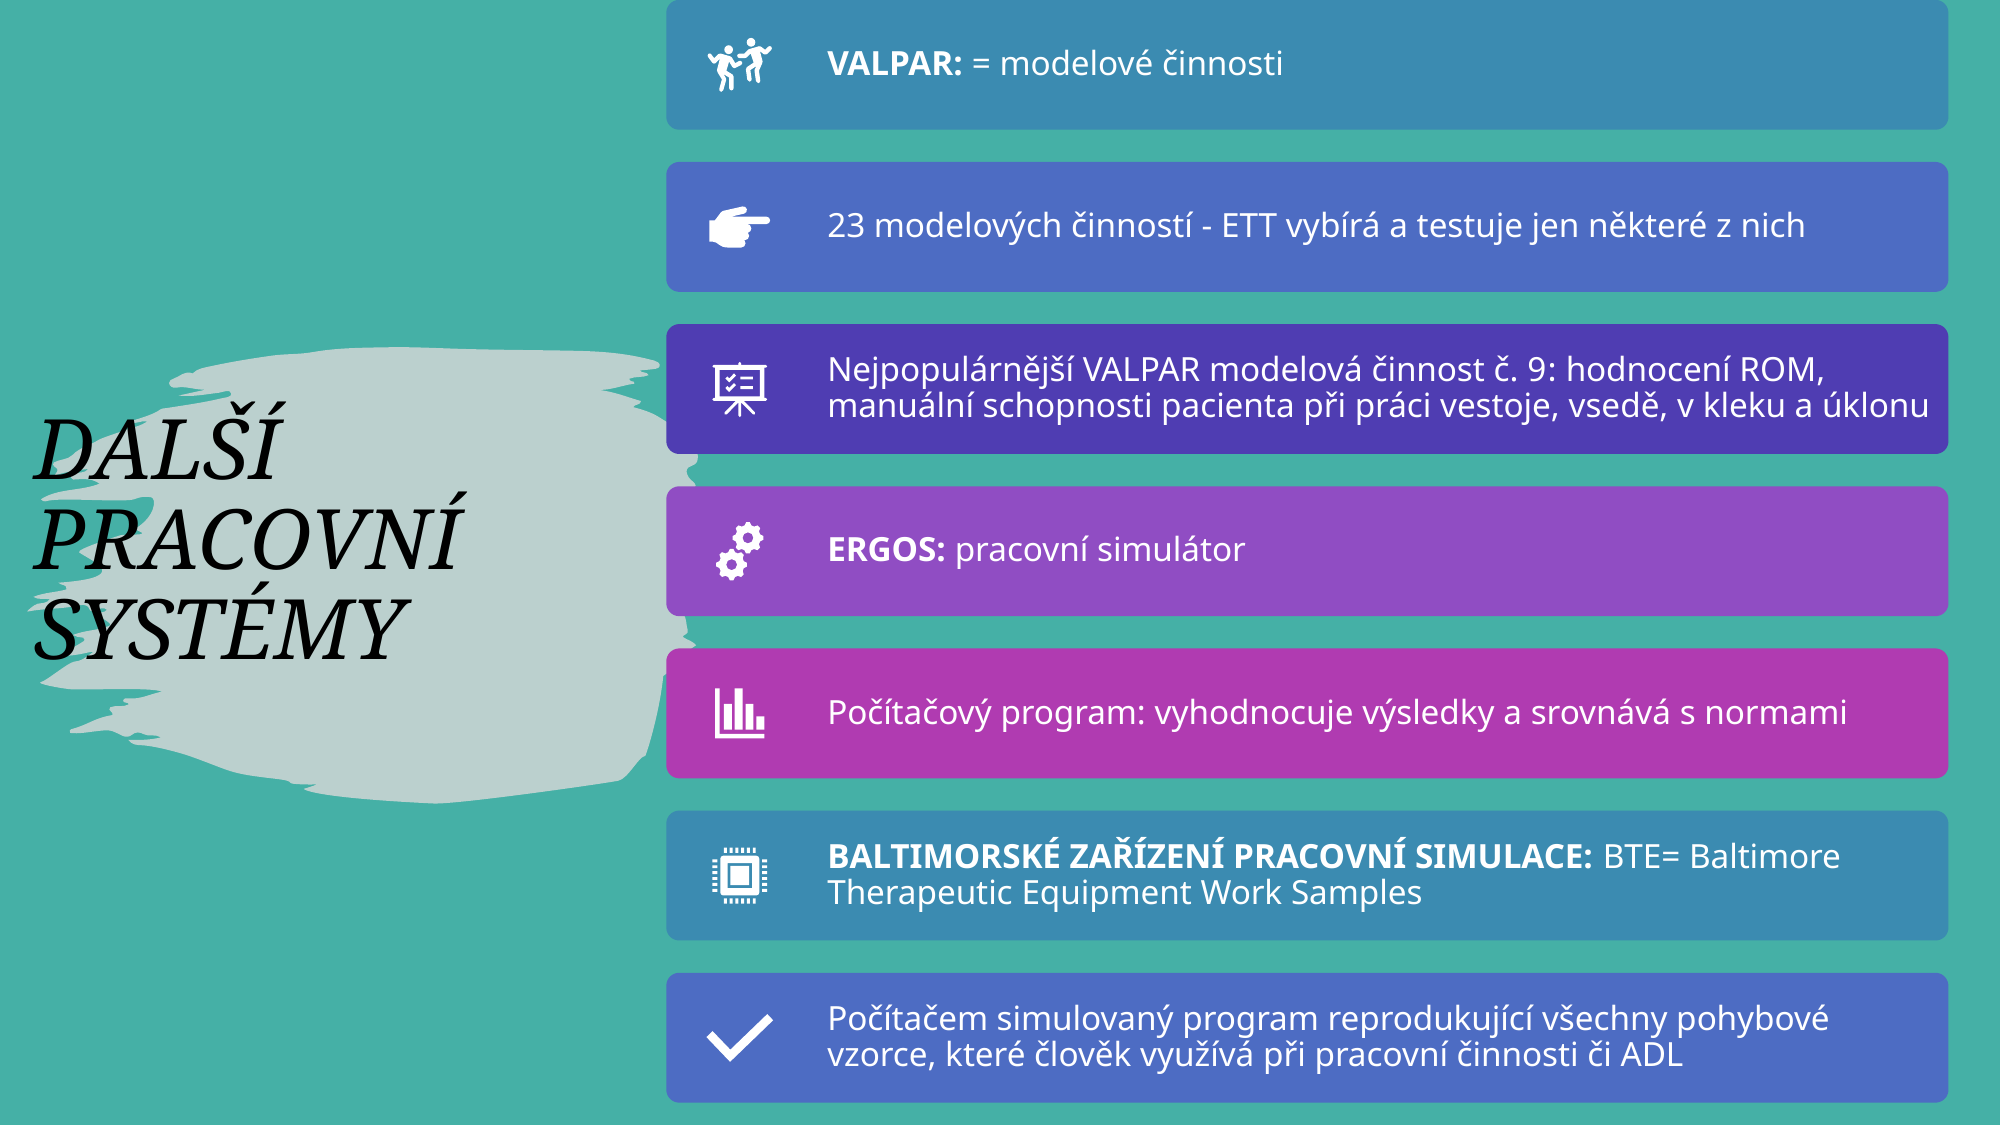

VALPAR: = modelové činnosti
23 modelových činností - ETT vybírá a testuje jen některé z nich
Nejpopulárnější VALPAR modelová činnost č. 9: hodnocení ROM, manuální schopnosti pacienta při práci vestoje, vsedě, v kleku a úklonu
ERGOS: pracovní simulátor
Počítačový program: vyhodnocuje výsledky a srovnává s normami
BALTIMORSKÉ ZAŘÍZENÍ PRACOVNÍ SIMULACE: BTE= Baltimore Therapeutic Equipment Work Samples
Počítačem simulovaný program reprodukující všechny pohybové vzorce, které člověk využívá při pracovní činnosti či ADL
# DALŠÍ PRACOVNÍ SYSTÉMY